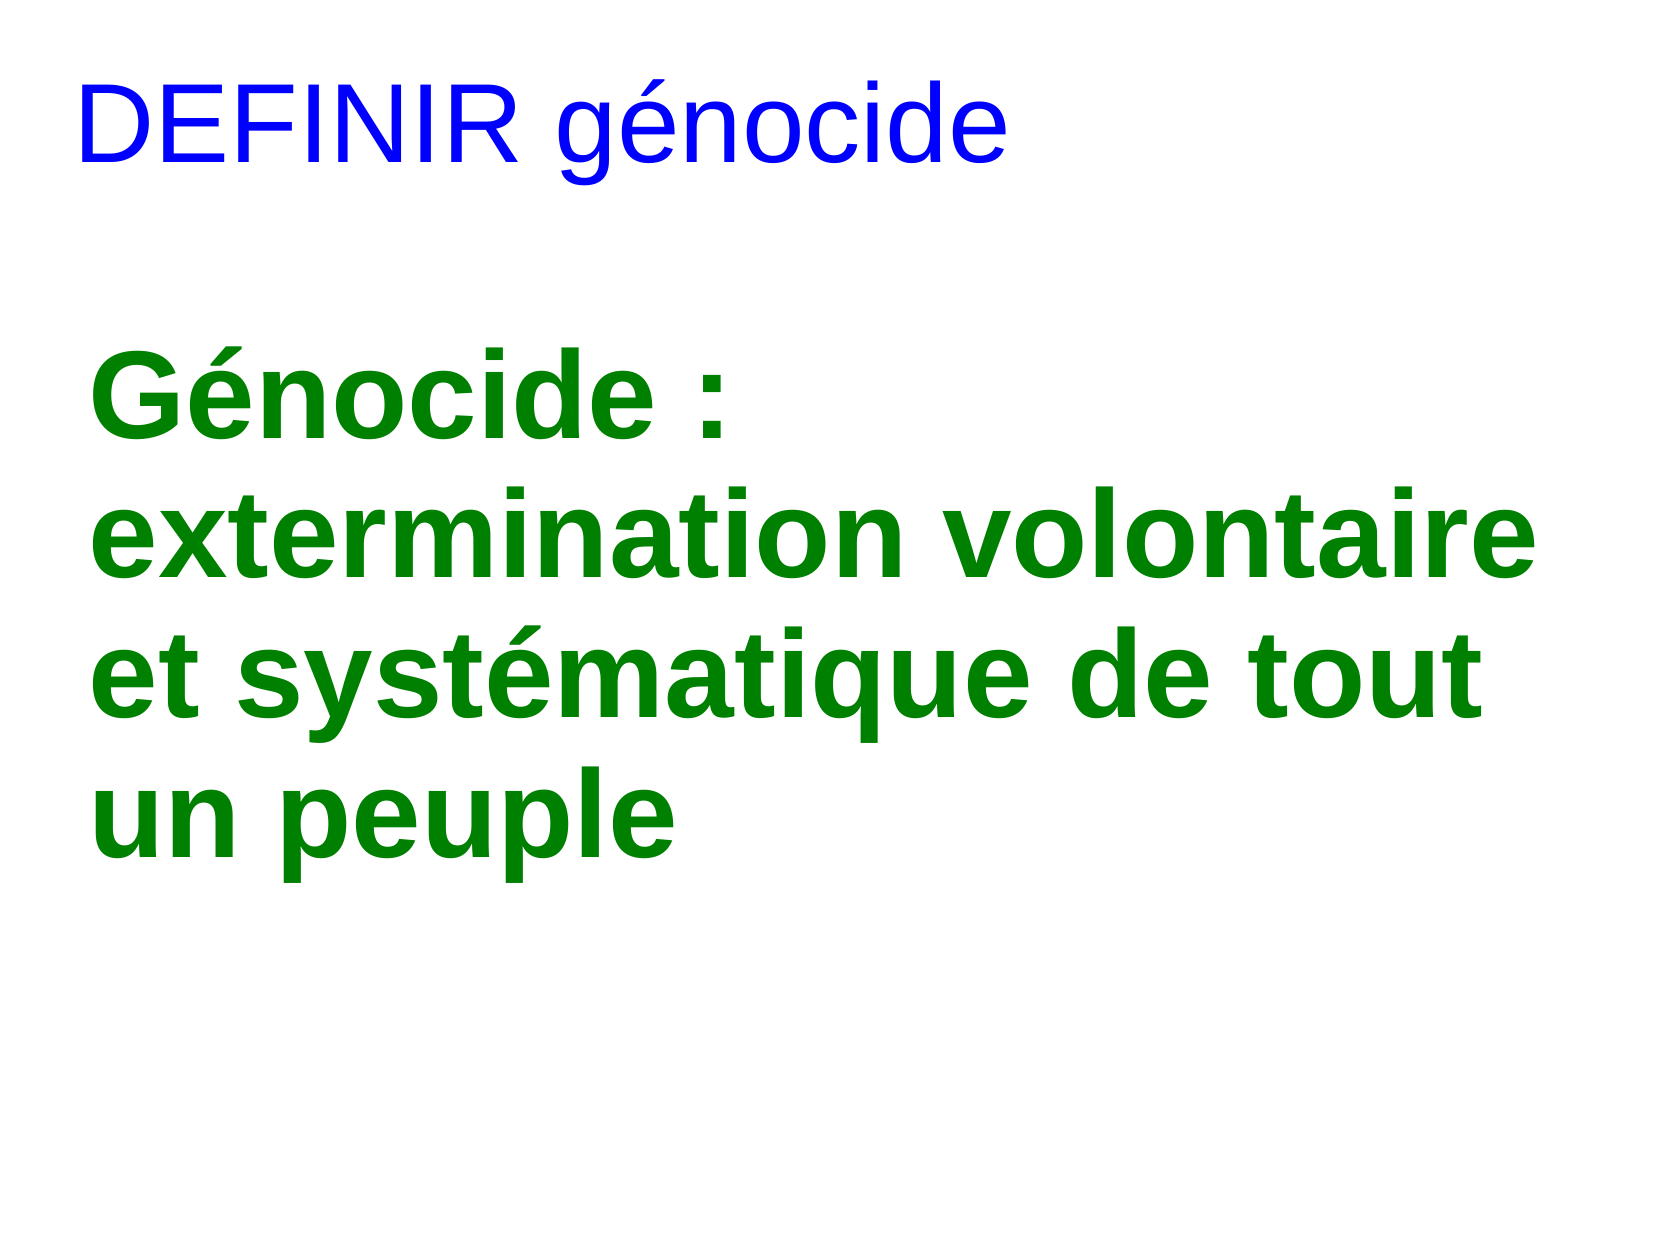

DEFINIR génocide
# Génocide : extermination volontaire et systématique de tout un peuple